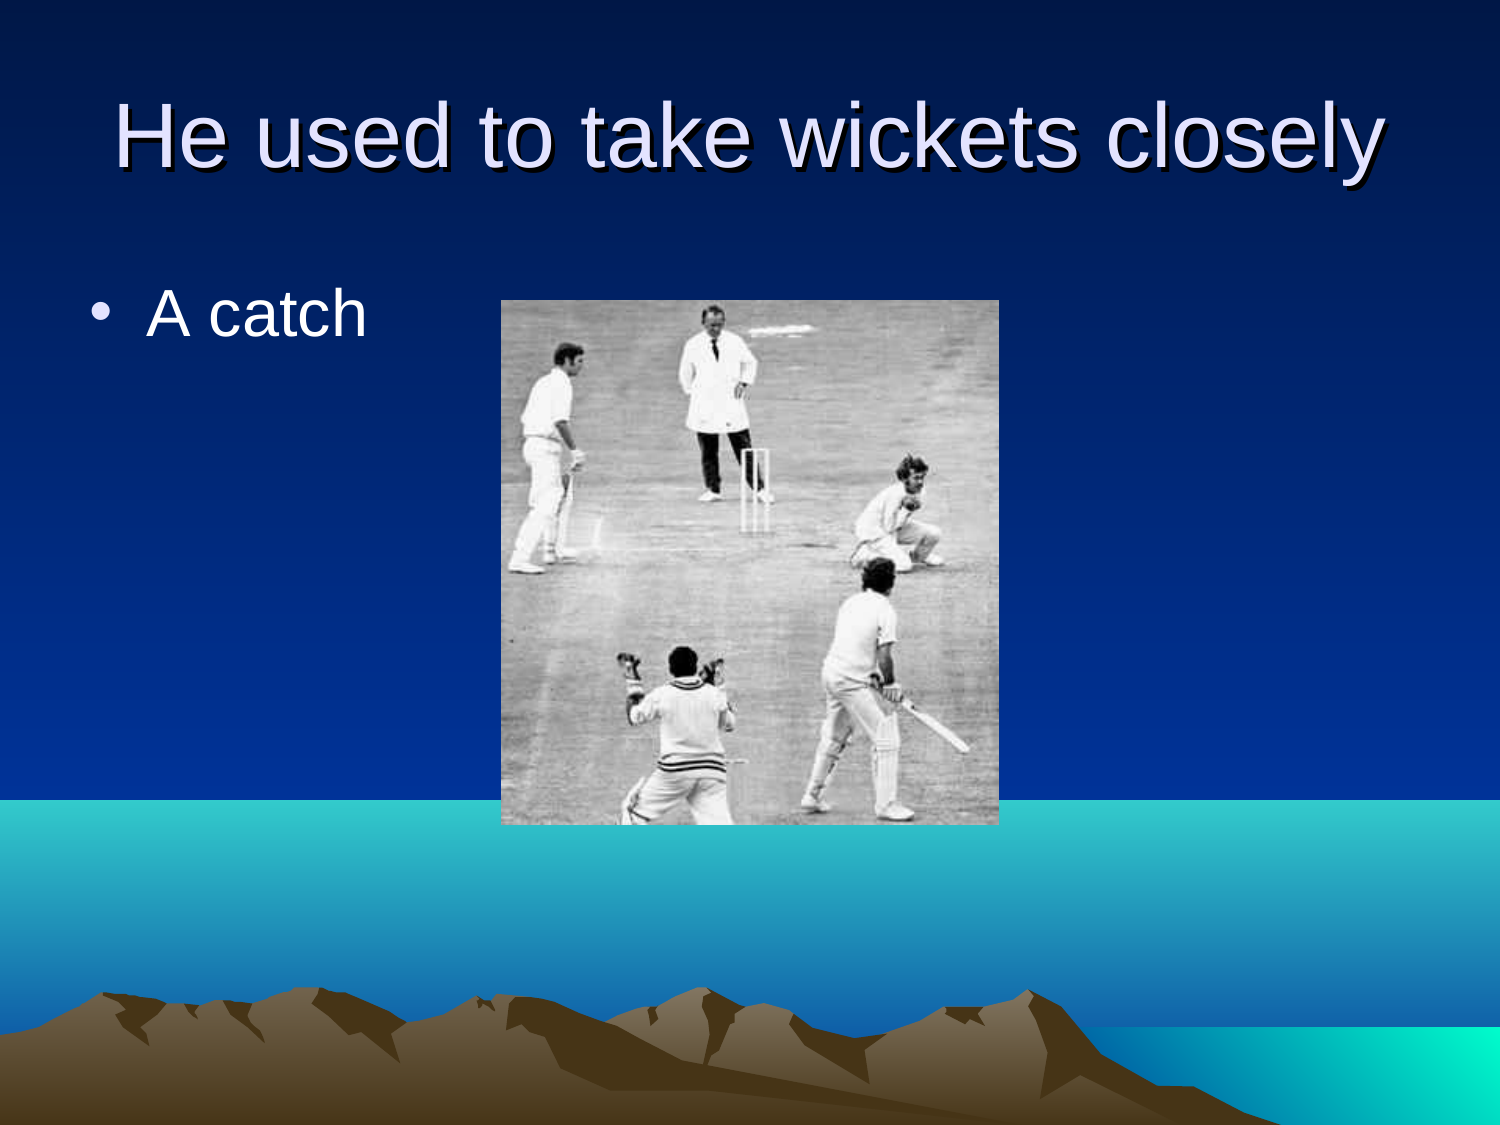

# He used to take wickets closely
A catch